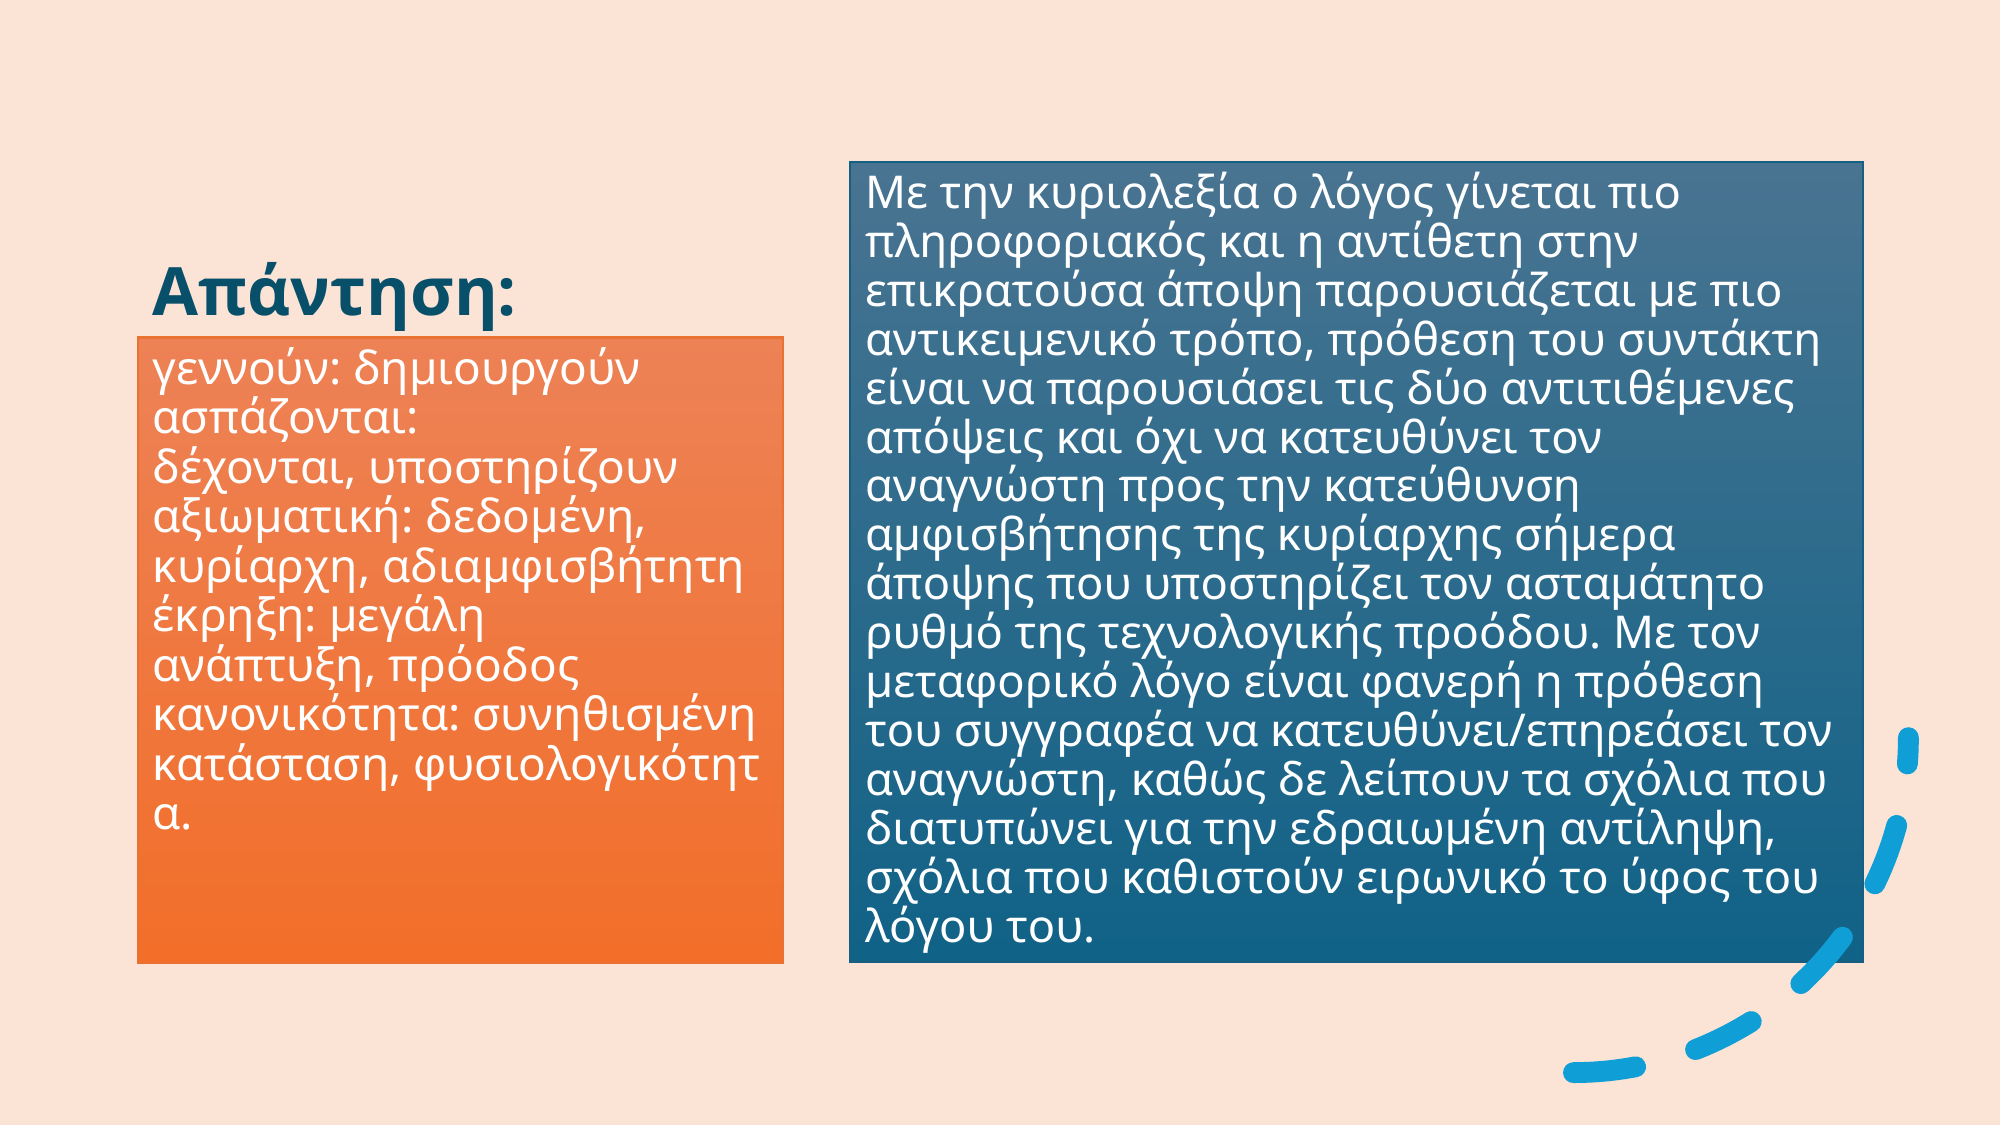

# Απάντηση:
Με την κυριολεξία ο λόγος γίνεται πιο πληροφοριακός και η αντίθετη στην επικρατούσα άποψη παρουσιάζεται με πιο αντικειμενικό τρόπο, πρόθεση του συντάκτη είναι να παρουσιάσει τις δύο αντιτιθέμενες απόψεις και όχι να κατευθύνει τον αναγνώστη προς την κατεύθυνση αμφισβήτησης της κυρίαρχης σήμερα άποψης που υποστηρίζει τον ασταμάτητο ρυθμό της τεχνολογικής προόδου. Με τον μεταφορικό λόγο είναι φανερή η πρόθεση του συγγραφέα να κατευθύνει/επηρεάσει τον αναγνώστη, καθώς δε λείπουν τα σχόλια που διατυπώνει για την εδραιωμένη αντίληψη, σχόλια που καθιστούν ειρωνικό το ύφος του λόγου του.
γεννούν: δημιουργούν ασπάζονται: δέχονται, υποστηρίζουν αξιωματική: δεδομένη, κυρίαρχη, αδιαμφισβήτητη έκρηξη: μεγάλη ανάπτυξη, πρόοδος κανονικότητα: συνηθισμένη κατάσταση, φυσιολογικότητα.